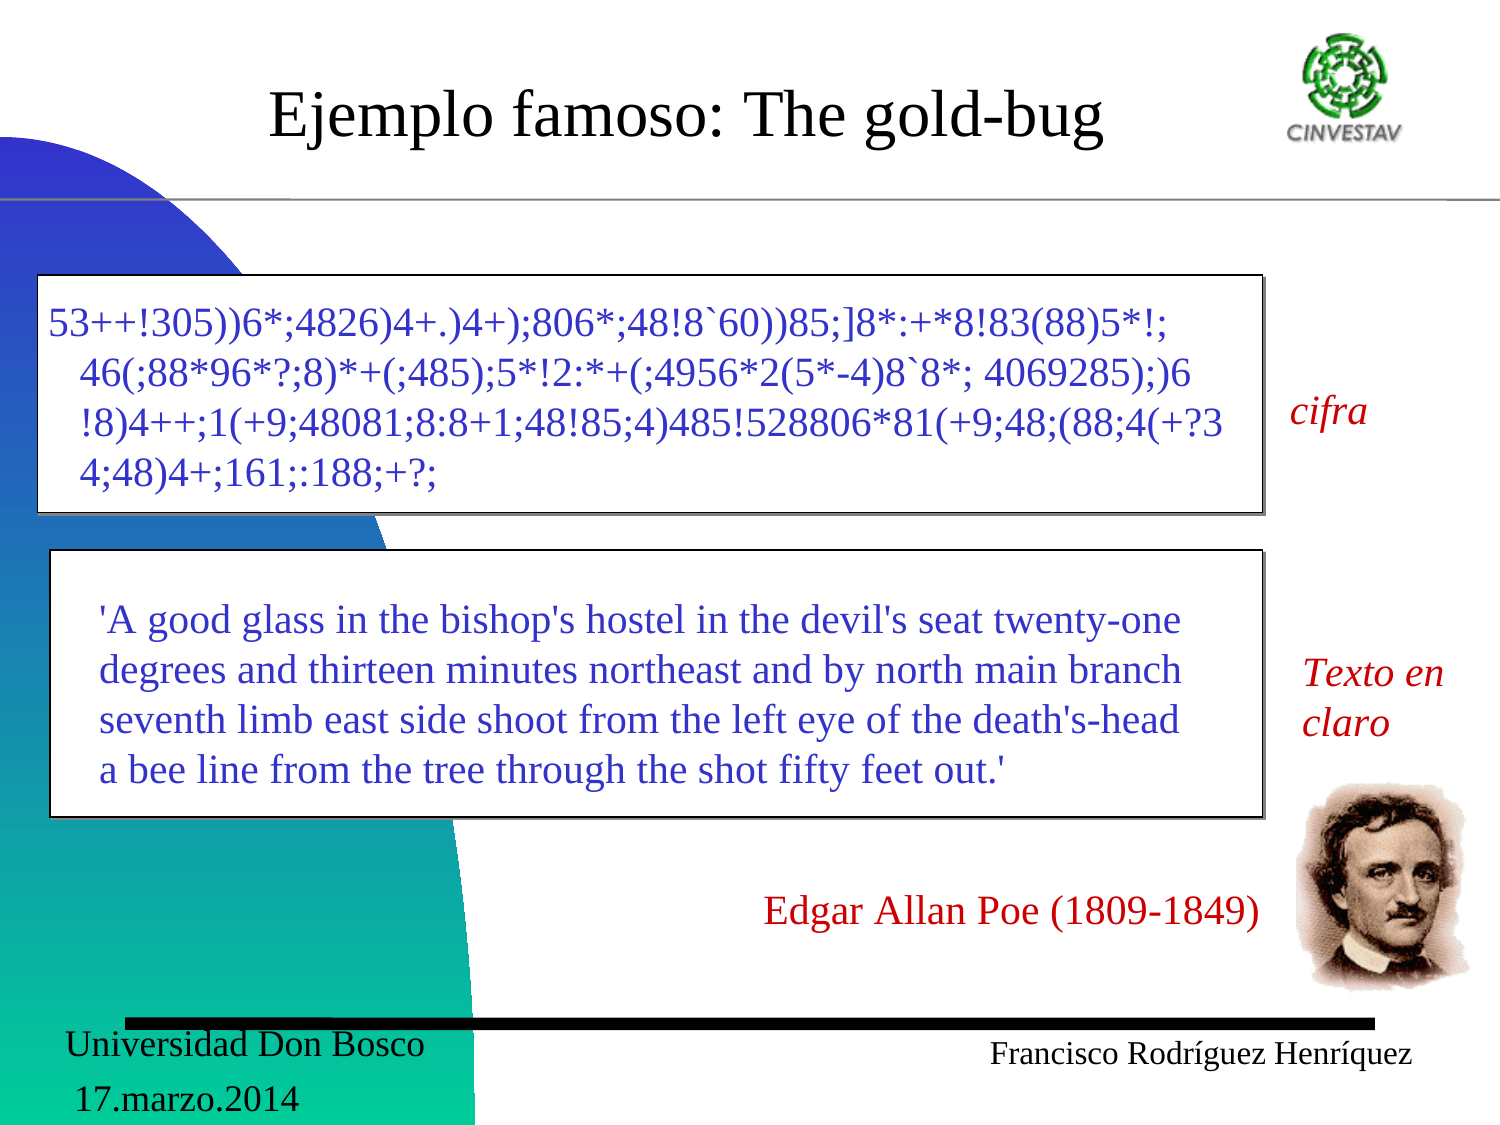

Ejemplo famoso: The gold-bug
53++!305))6*;4826)4+.)4+);806*;48!8`60))85;]8*:+*8!83(88)5*!;
 46(;88*96*?;8)*+(;485);5*!2:*+(;4956*2(5*-4)8`8*; 4069285);)6
 !8)4++;1(+9;48081;8:8+1;48!85;4)485!528806*81(+9;48;(88;4(+?3
 4;48)4+;161;:188;+?;
cifra
'A good glass in the bishop's hostel in the devil's seat twenty-one
degrees and thirteen minutes northeast and by north main branch
seventh limb east side shoot from the left eye of the death's-head
a bee line from the tree through the shot fifty feet out.'
Texto en
claro
Edgar Allan Poe (1809-1849)